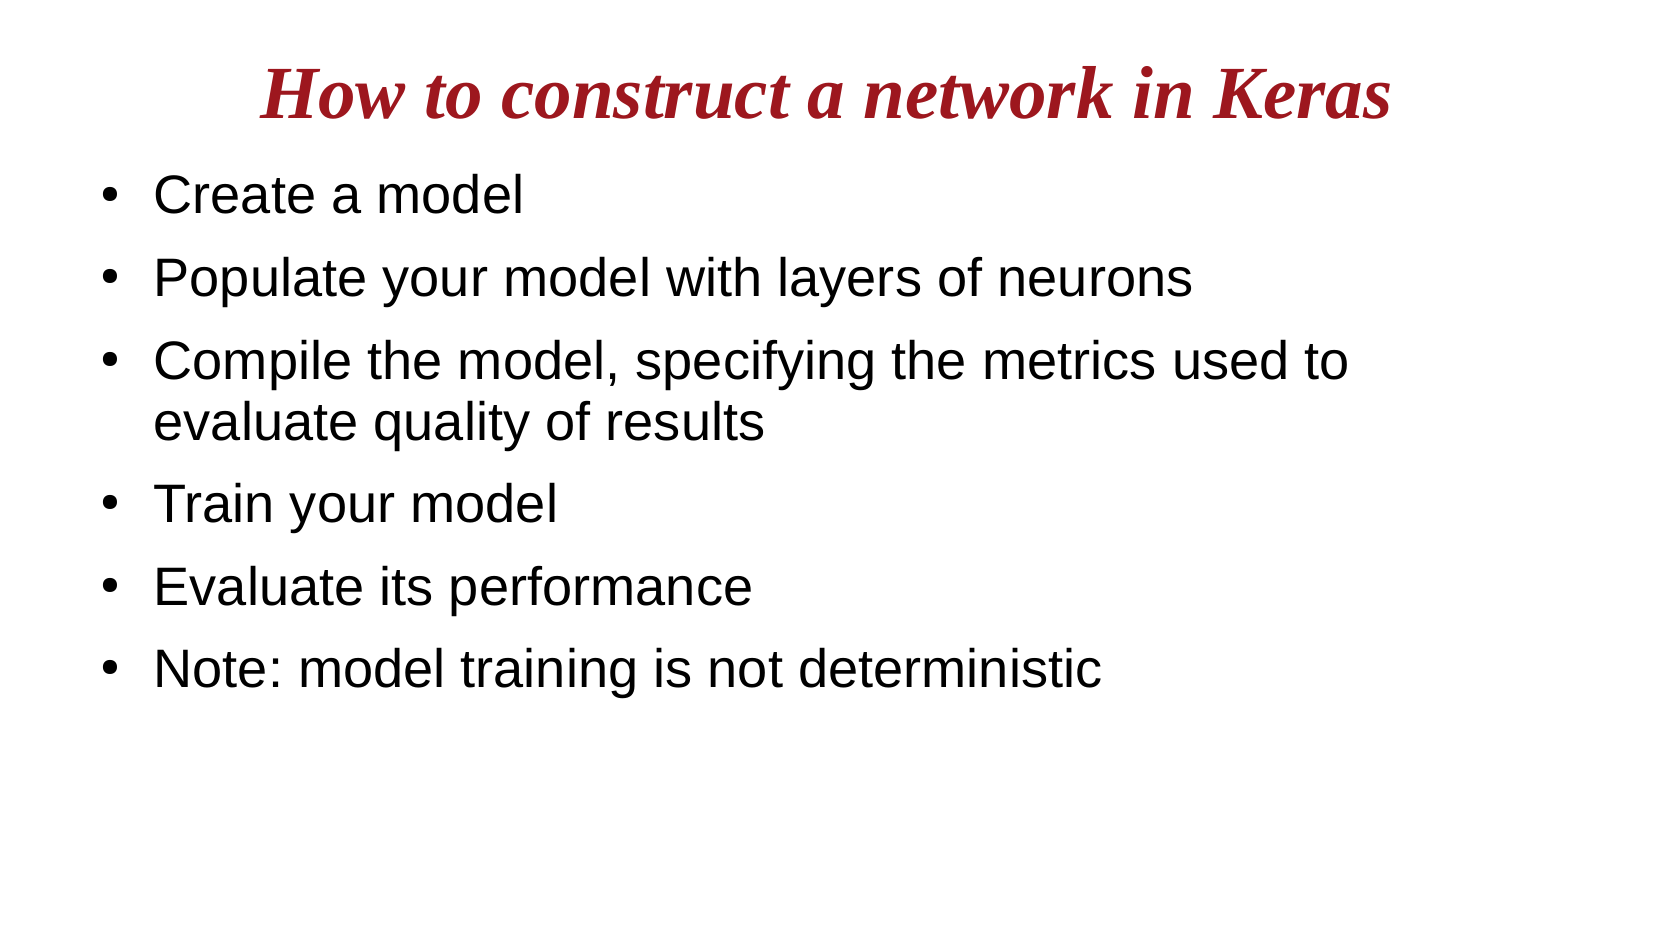

# How to construct a network in Keras
Create a model
Populate your model with layers of neurons
Compile the model, specifying the metrics used to evaluate quality of results
Train your model
Evaluate its performance
Note: model training is not deterministic